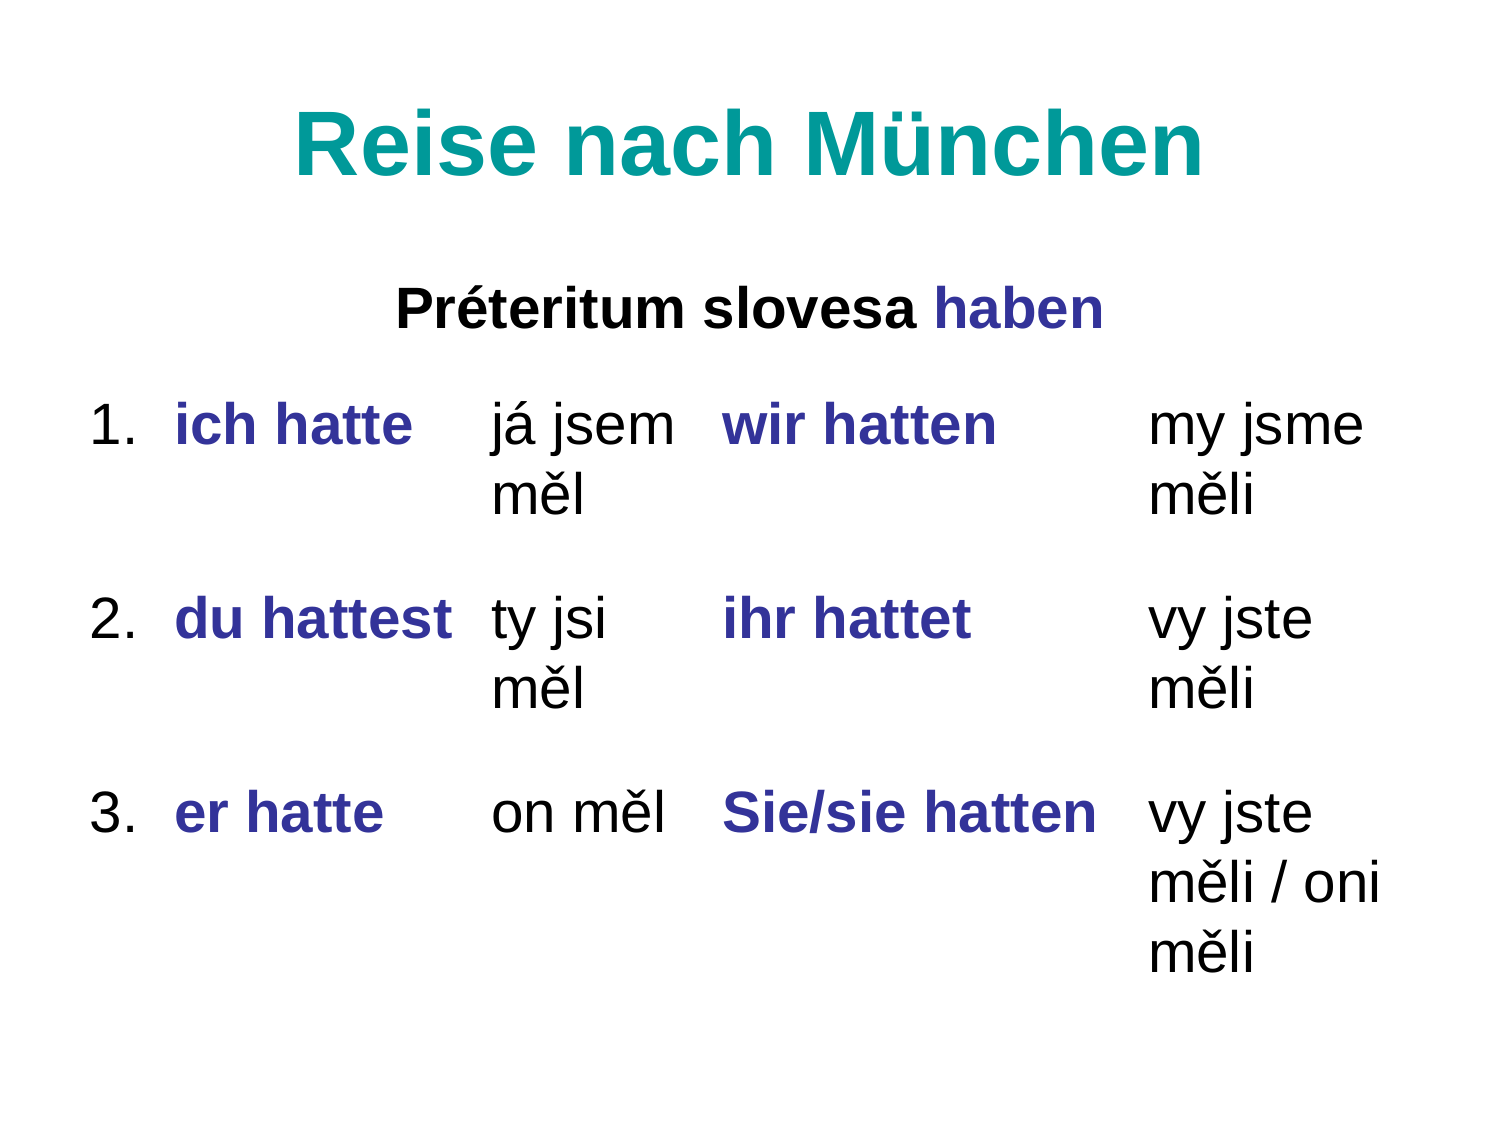

# Reise nach München
| Préteritum slovesa haben | | | | |
| --- | --- | --- | --- | --- |
| 1. | ich hatte | já jsem měl | wir hatten | my jsme měli |
| 2. | du hattest | ty jsi měl | ihr hattet | vy jste měli |
| 3. | er hatte | on měl | Sie/sie hatten | vy jste měli / oni měli |